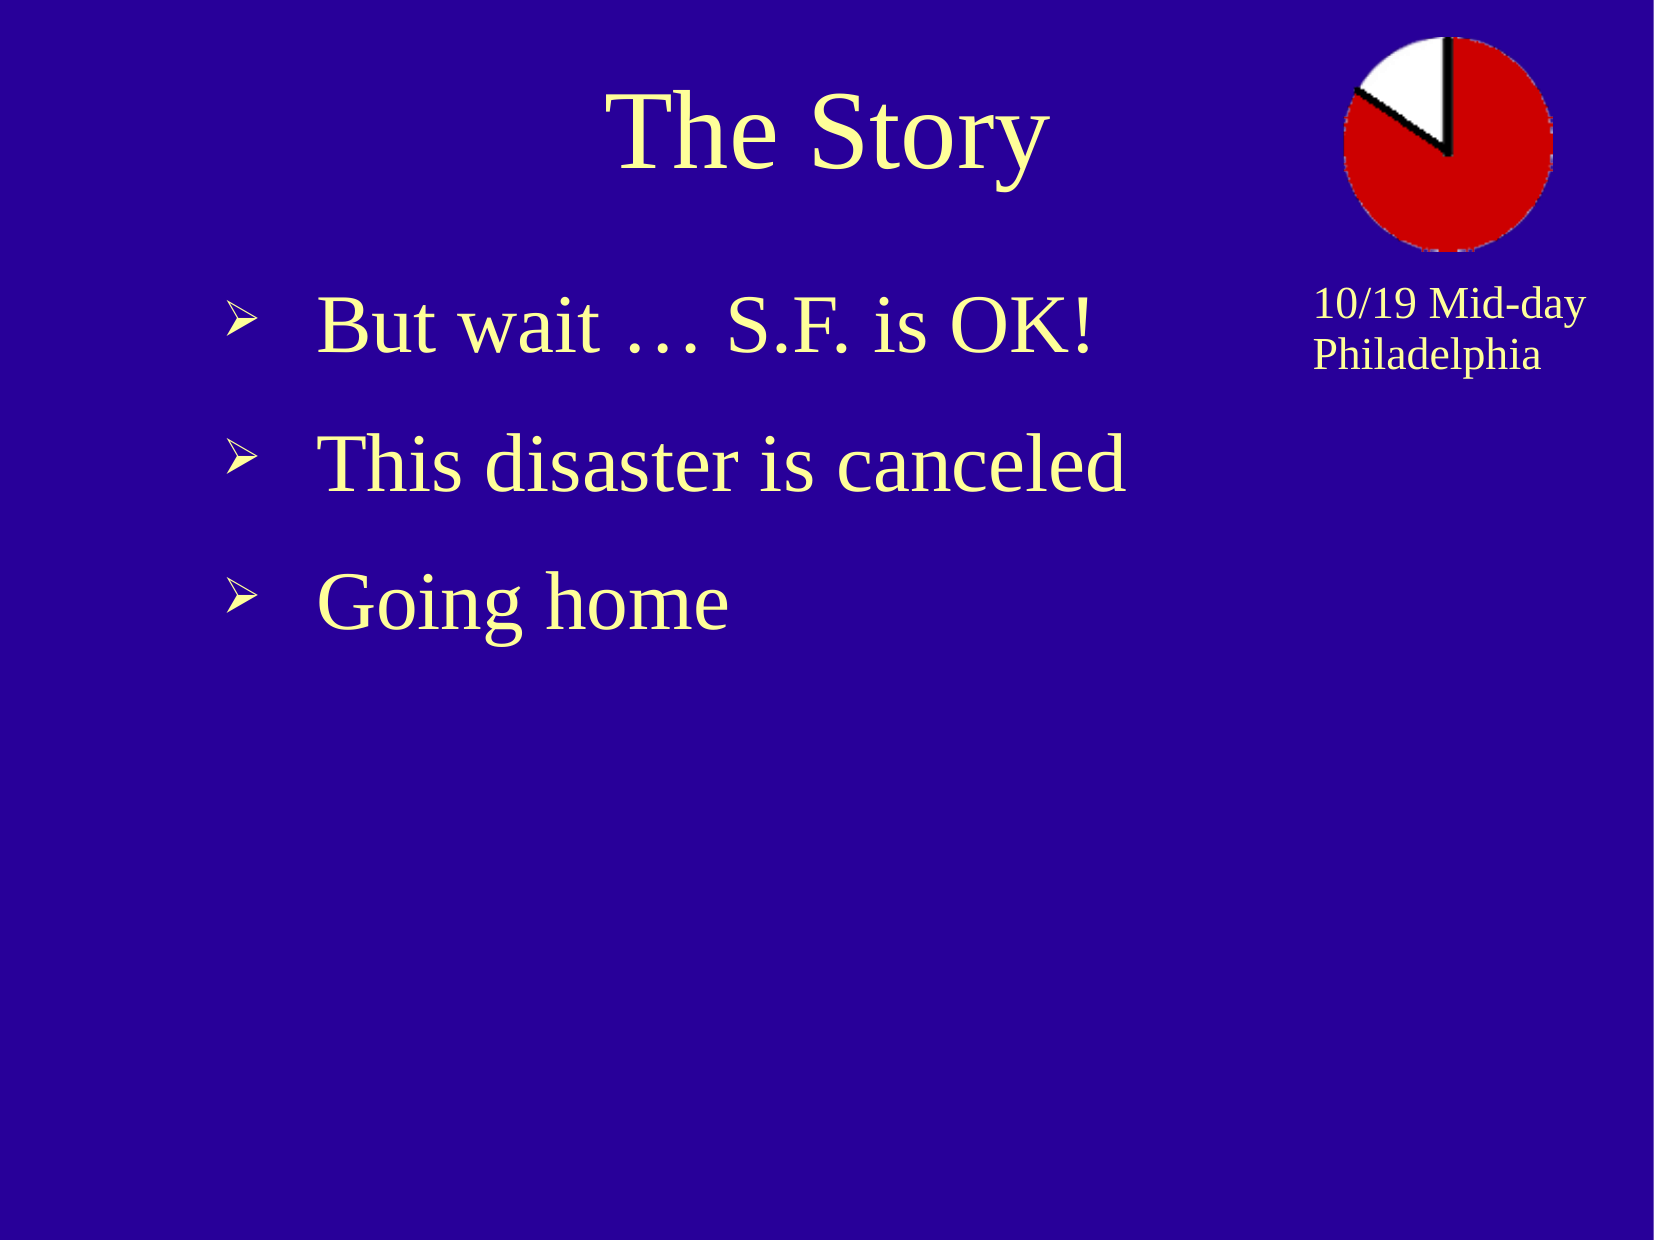

# The Story
10/19 Mid-day Philadelphia
But wait … S.F. is OK!
This disaster is canceled
Going home